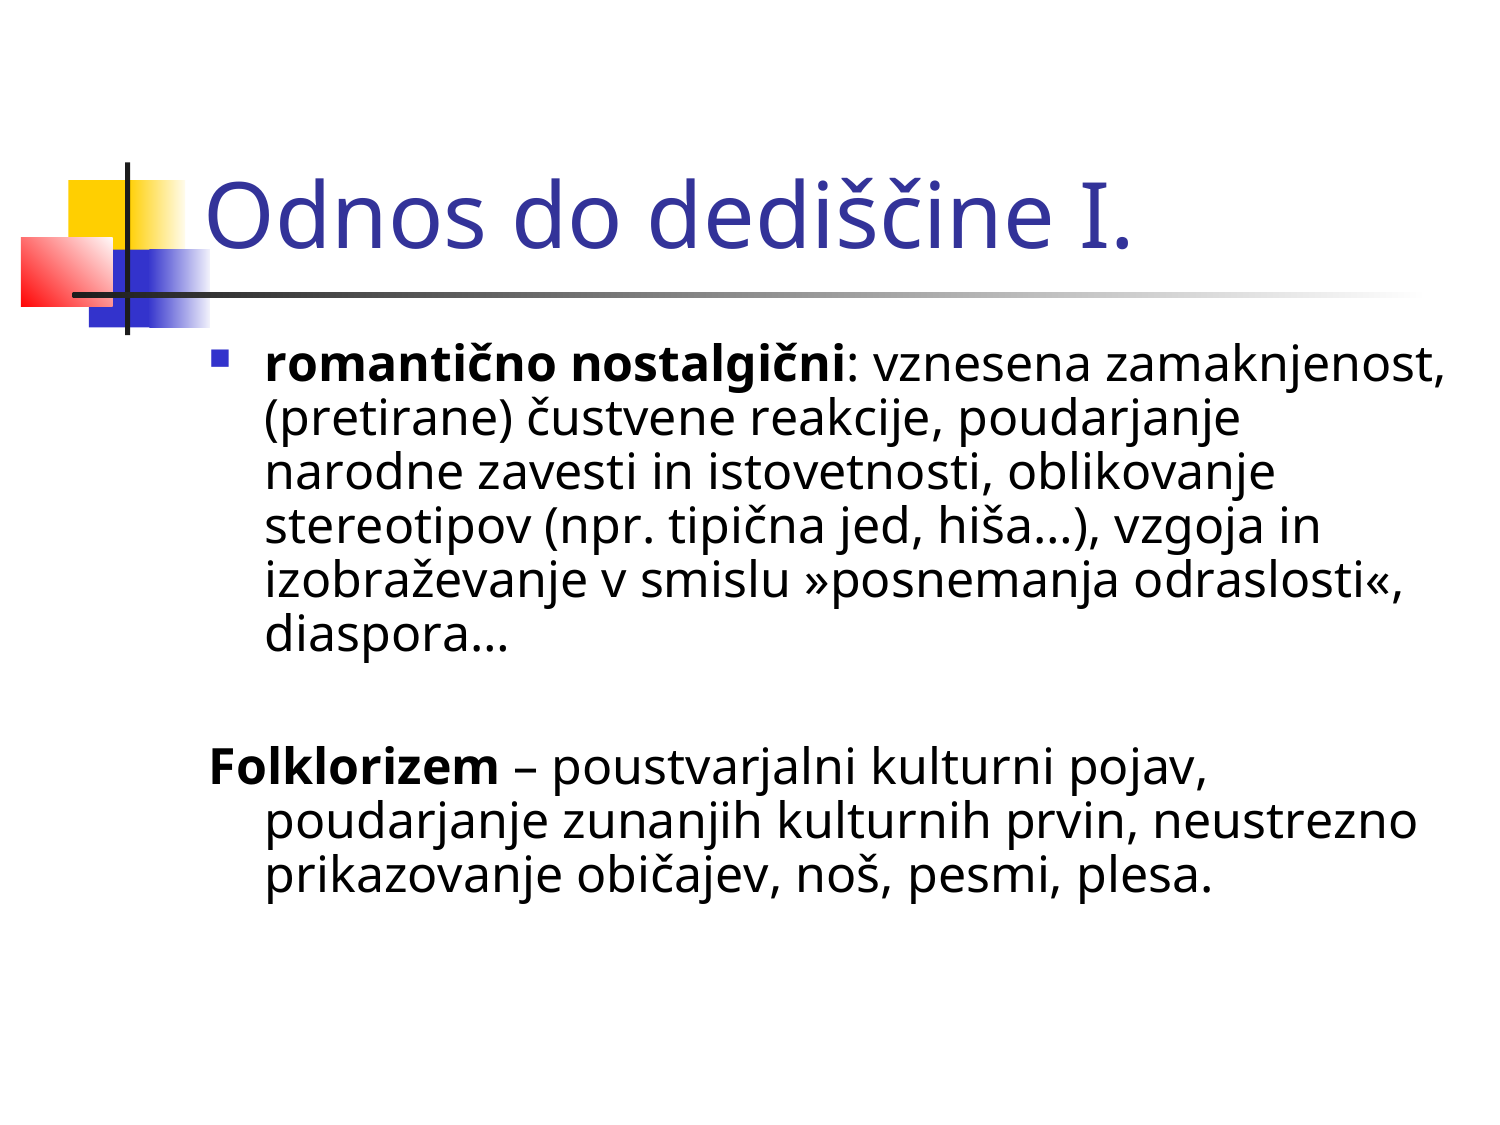

# Odnos do dediščine I.
romantično nostalgični: vznesena zamaknjenost, (pretirane) čustvene reakcije, poudarjanje narodne zavesti in istovetnosti, oblikovanje stereotipov (npr. tipična jed, hiša…), vzgoja in izobraževanje v smislu »posnemanja odraslosti«, diaspora…
Folklorizem – poustvarjalni kulturni pojav, poudarjanje zunanjih kulturnih prvin, neustrezno prikazovanje običajev, noš, pesmi, plesa.